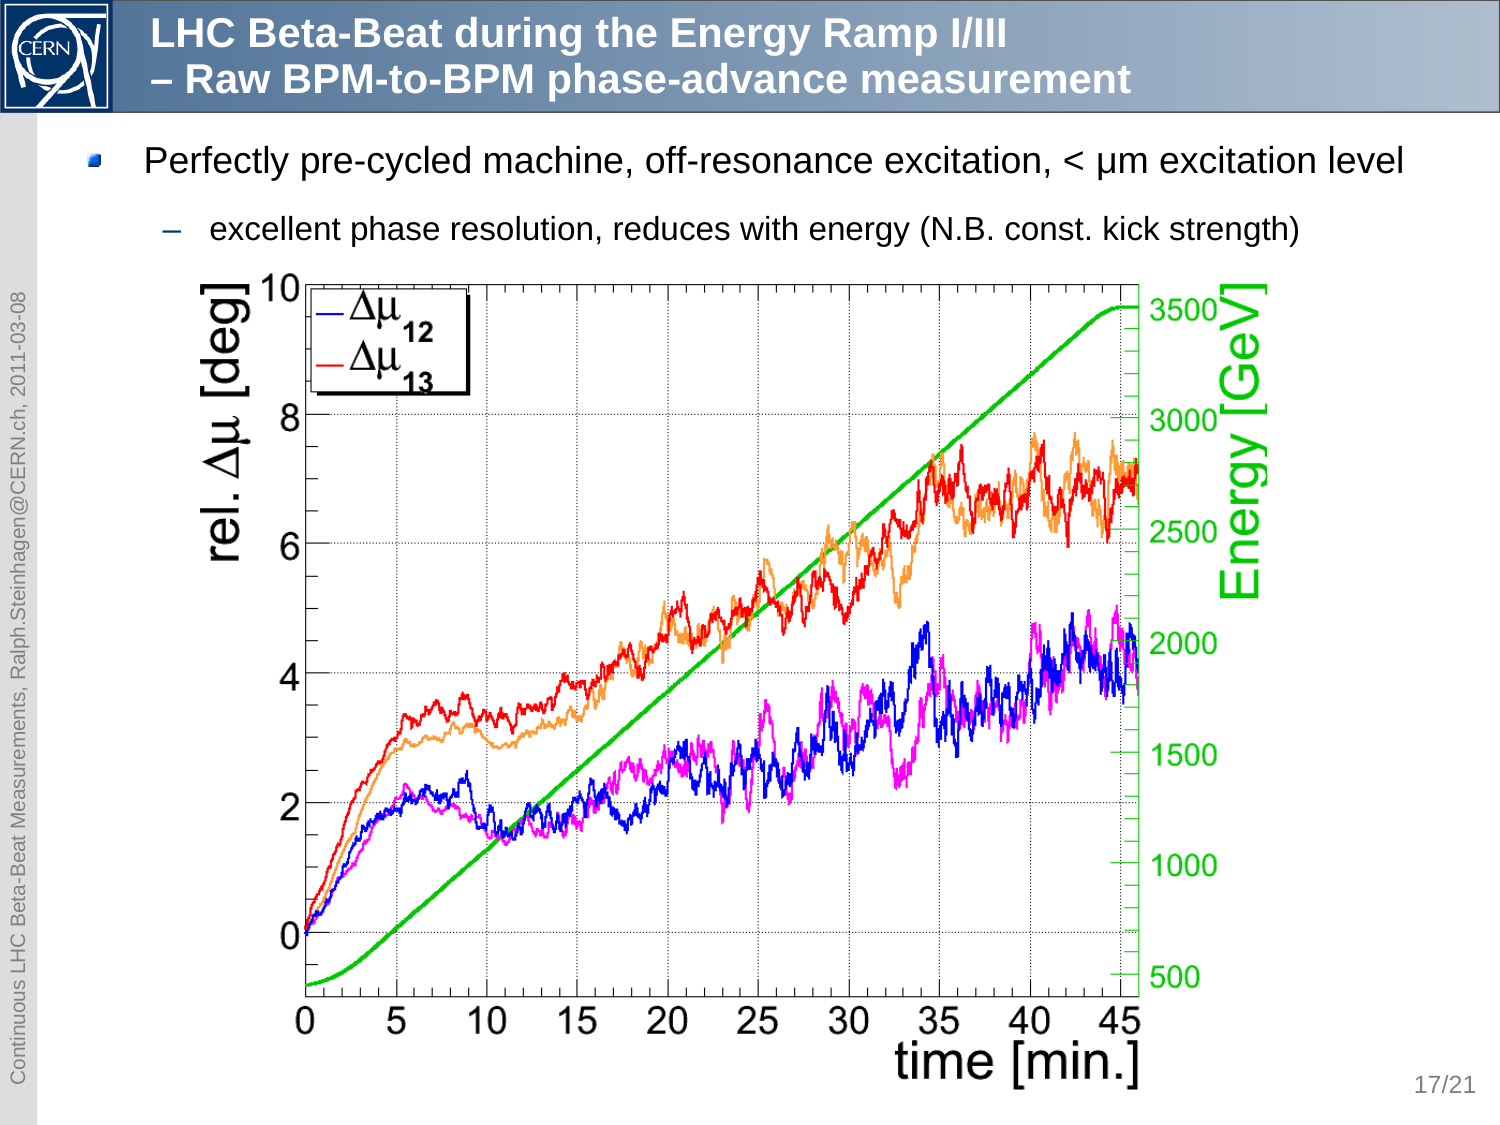

# LHC Beta-Beat during the Energy Ramp I/III – Raw BPM-to-BPM phase-advance measurement
Perfectly pre-cycled machine, off-resonance excitation, < μm excitation level
excellent phase resolution, reduces with energy (N.B. const. kick strength)